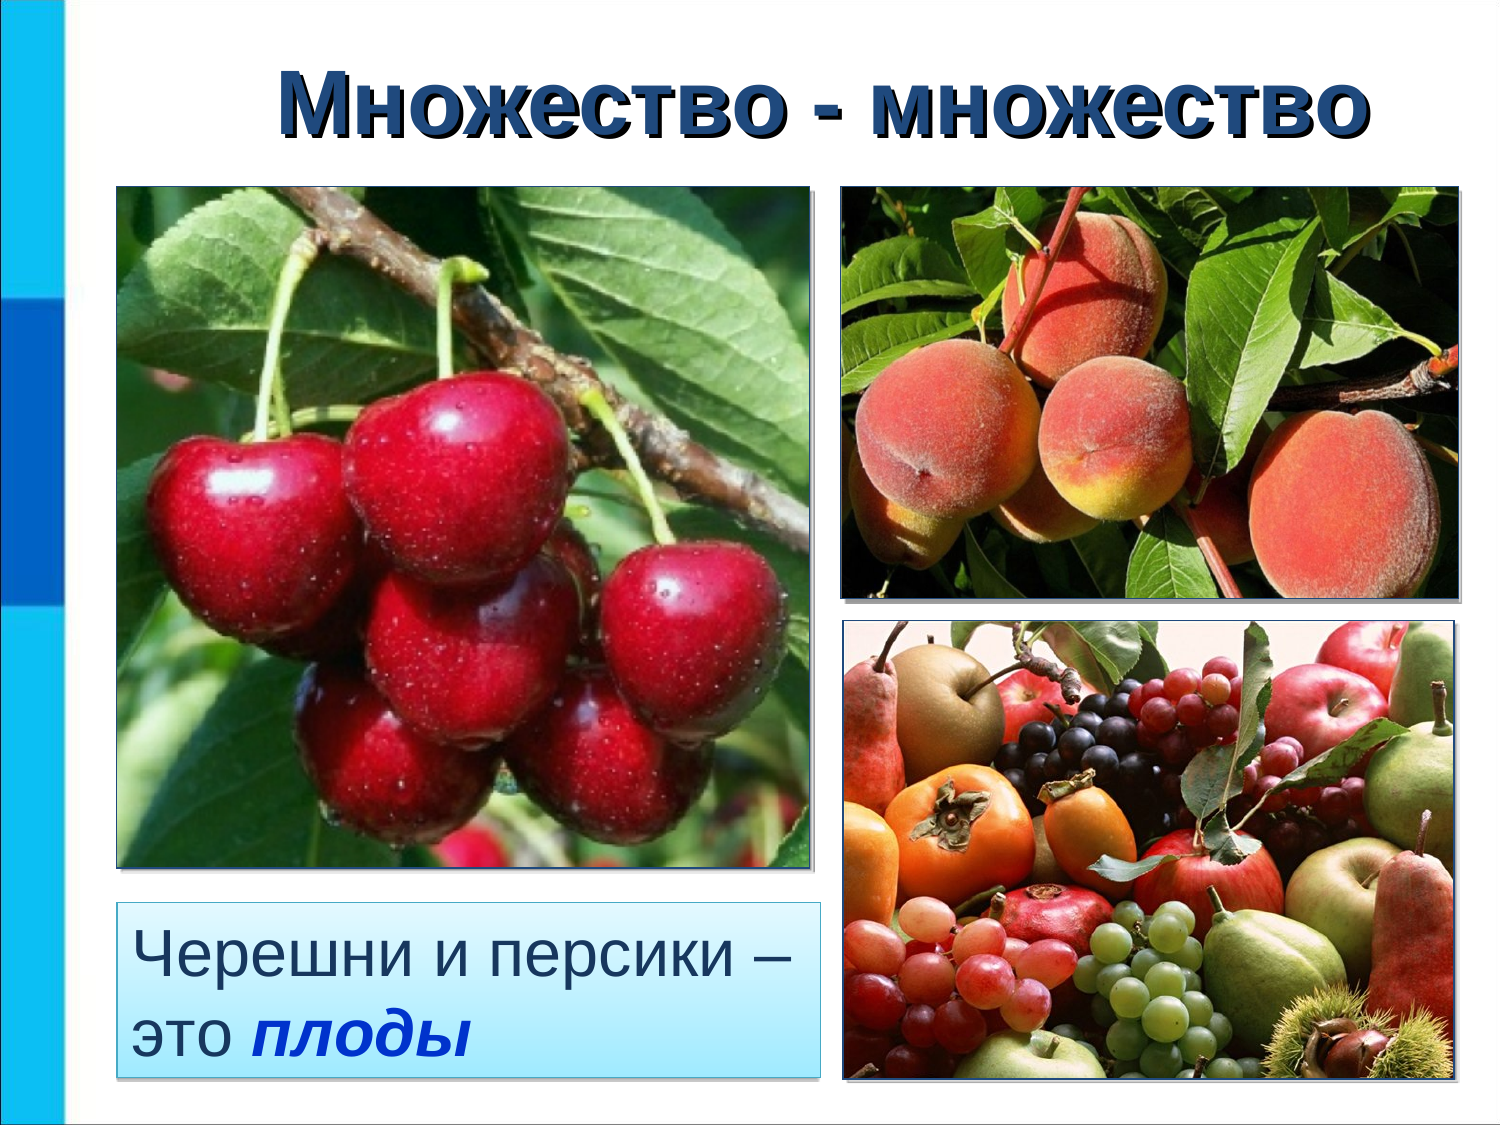

Множество - множество
Черешни и персики –
это плоды